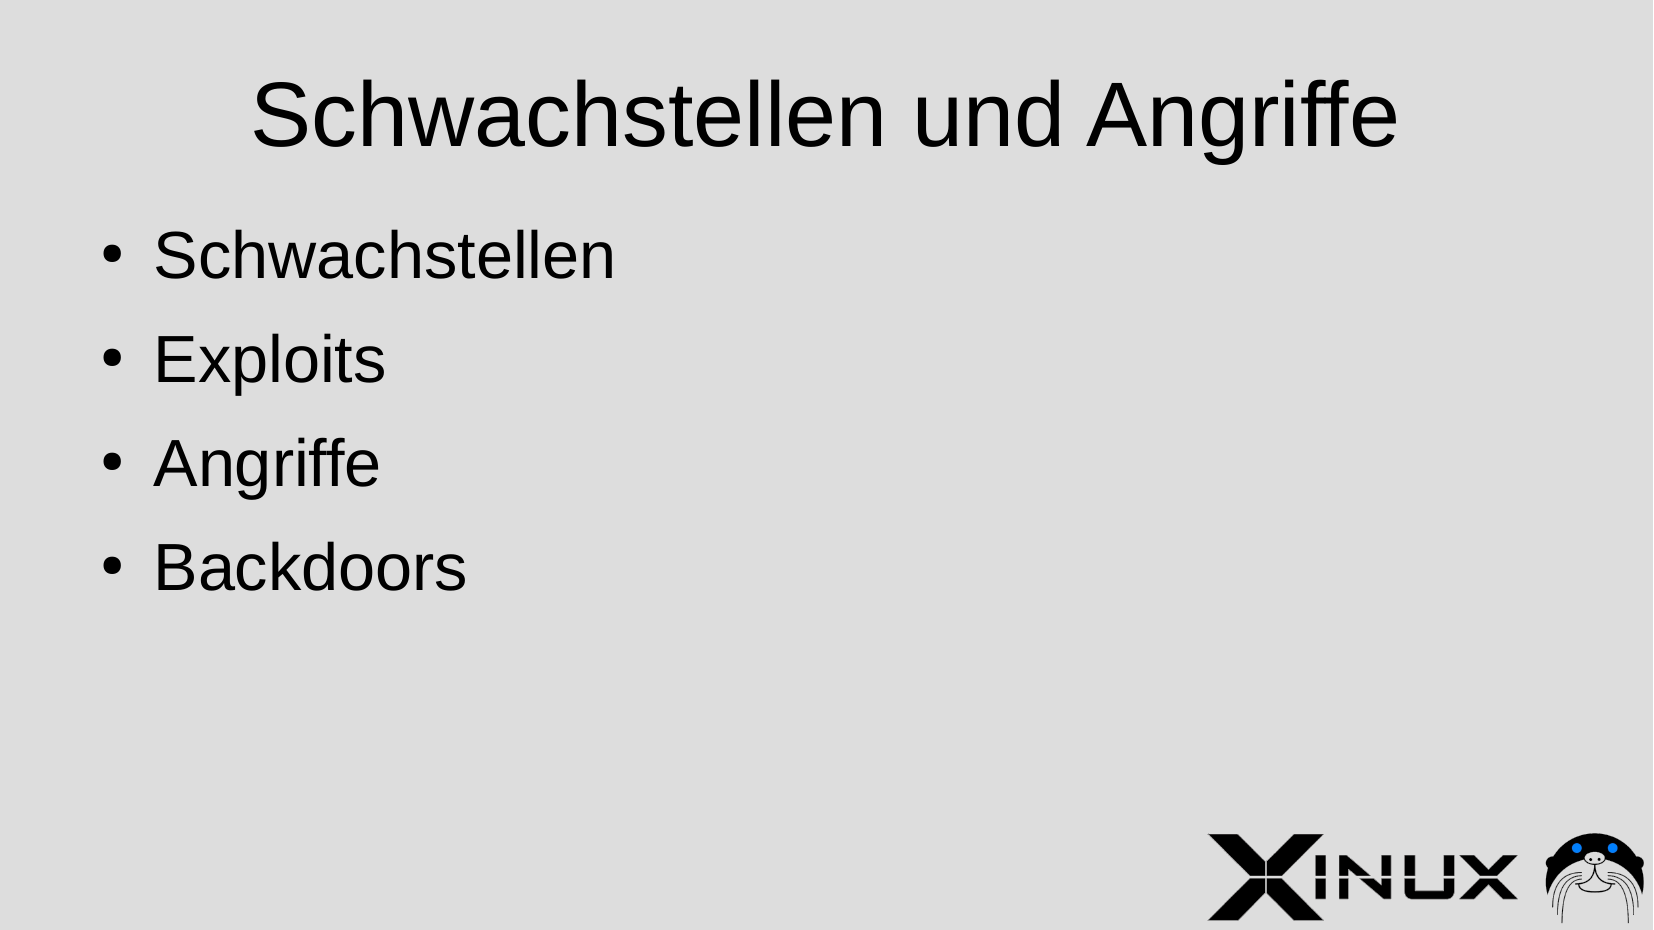

# Schwachstellen und Angriffe
Schwachstellen
Exploits
Angriffe
Backdoors